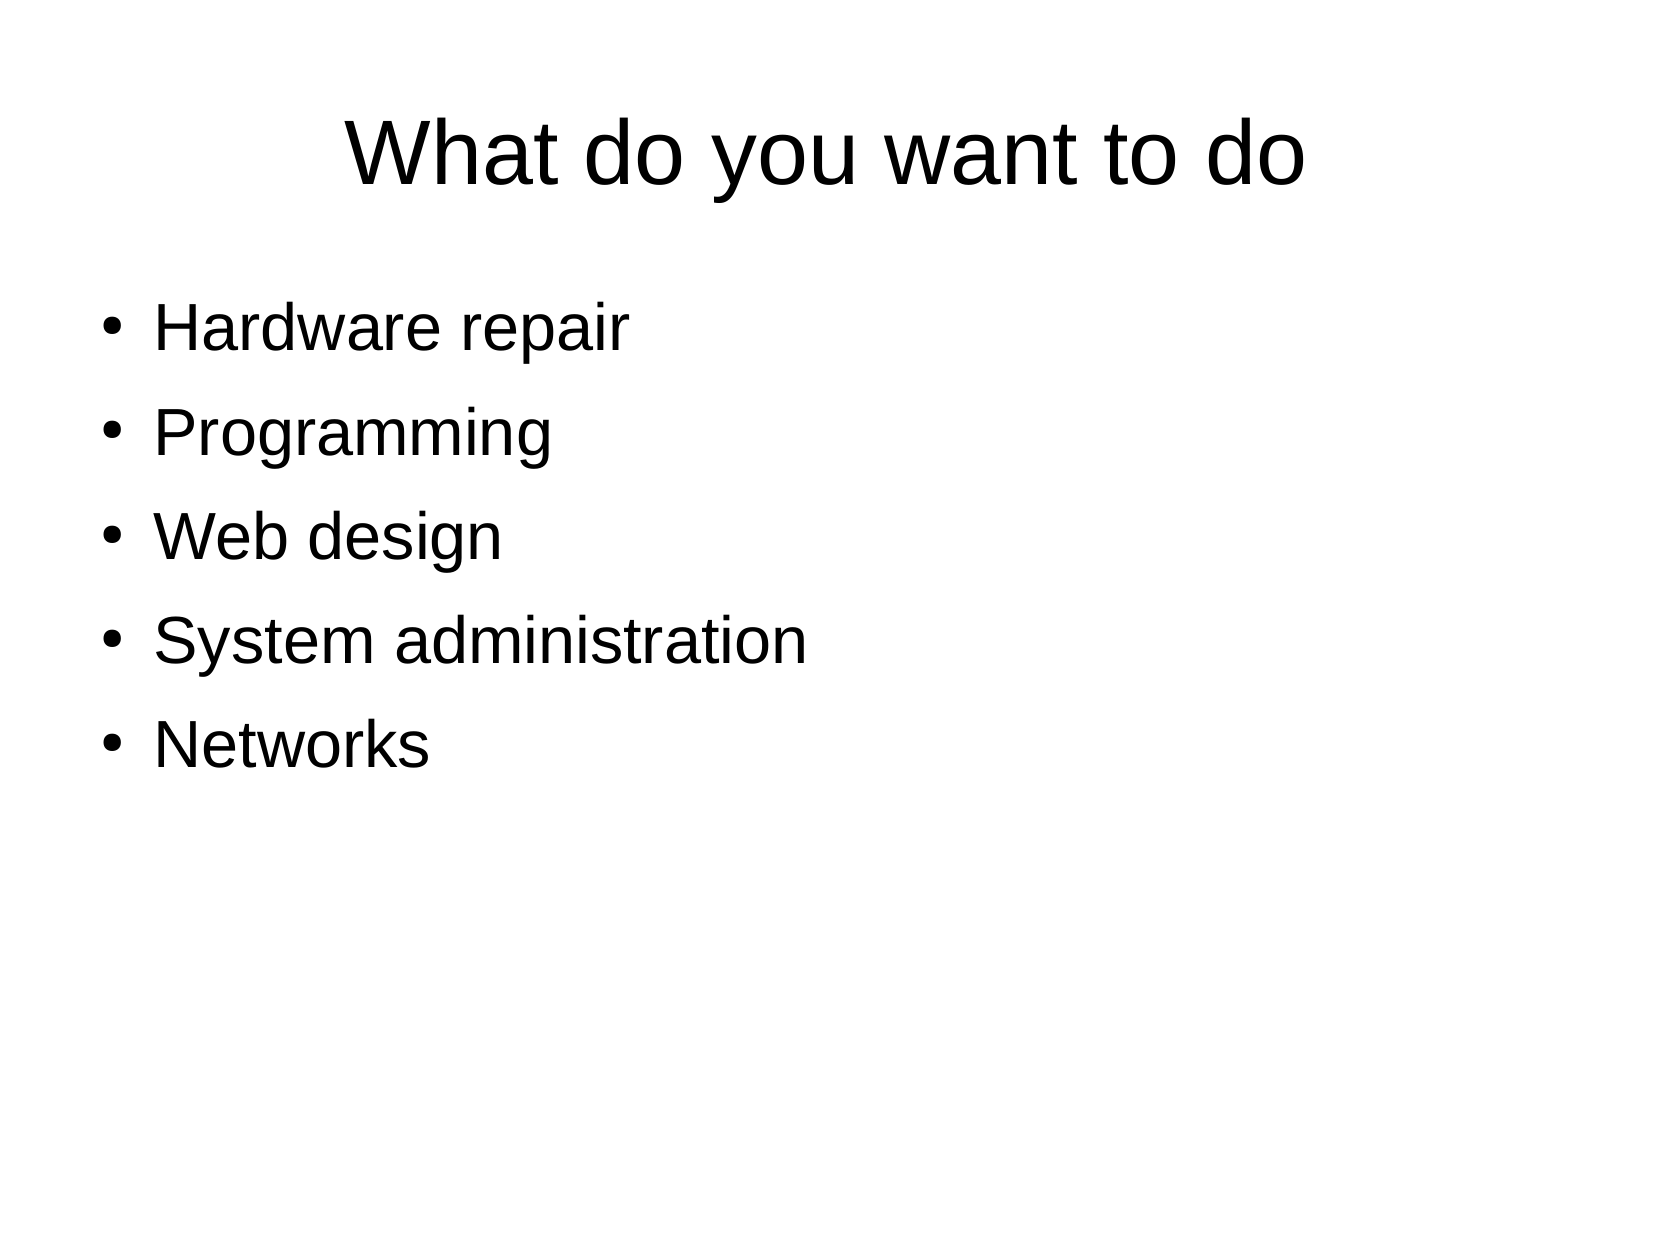

# What do you want to do
Hardware repair
Programming
Web design
System administration
Networks